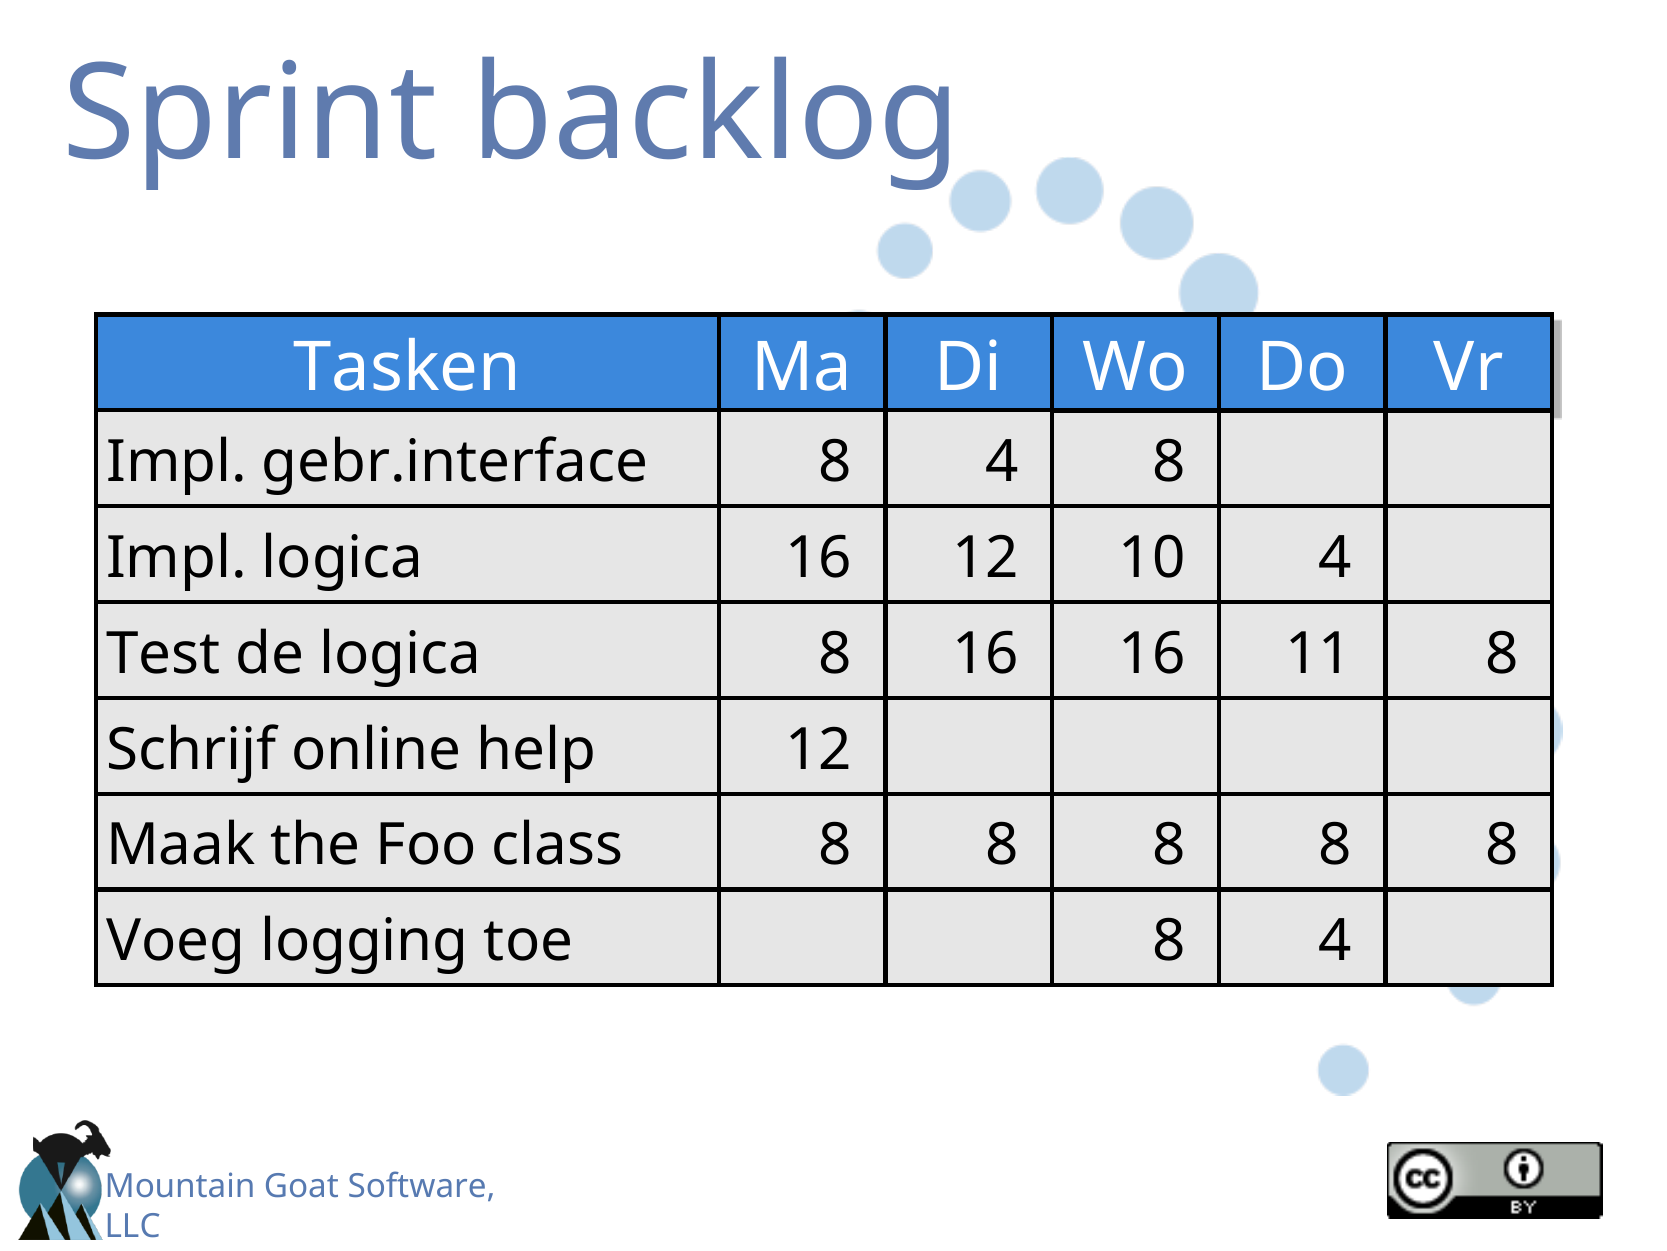

# Sprint backlog
Tasken
Ma
Di
Wo
Do
Vr
Impl. gebr.interface
8
10
16
8
Voeg logging toe
8
8
16
8
12
8
4
12
16
8
4
11
8
4
8
8
Impl. logica
Test de logica
Schrijf online help
Maak the Foo class